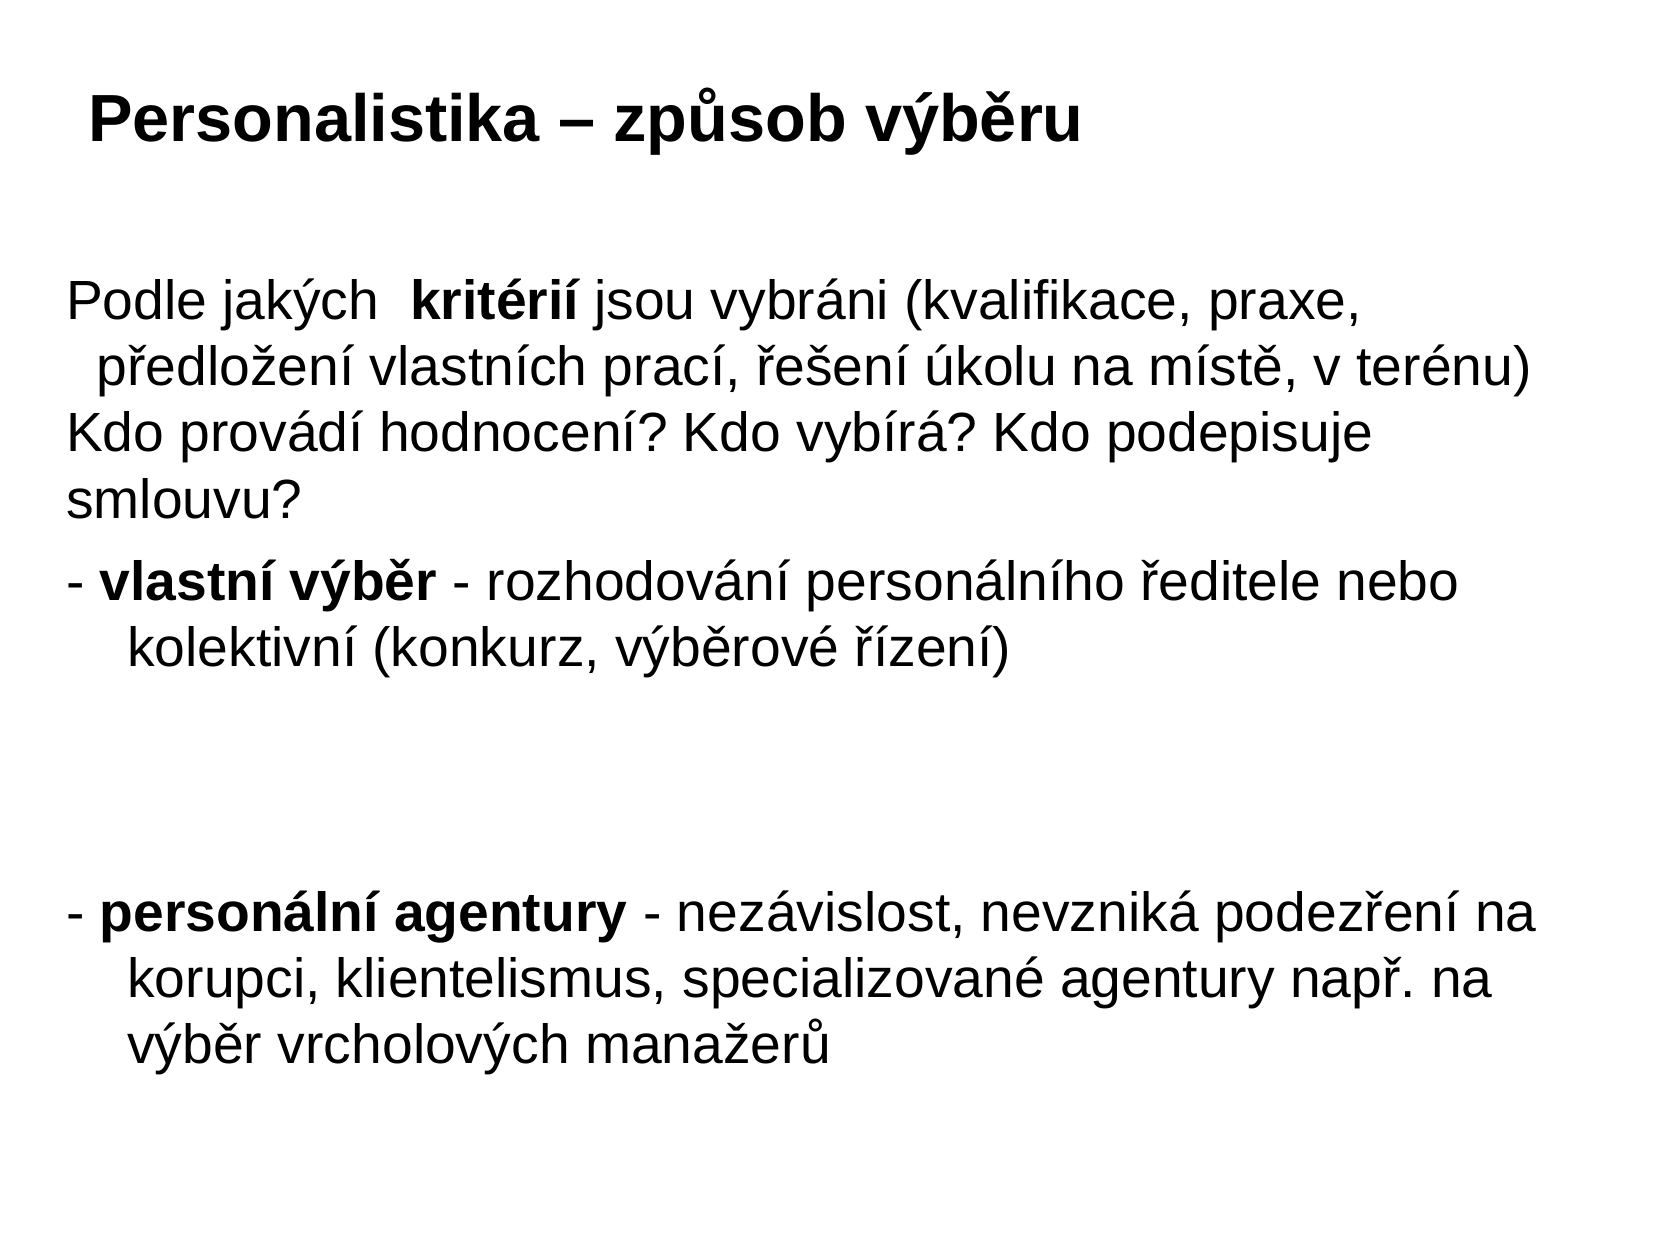

Personalistika – způsob výběru
Podle jakých kritérií jsou vybráni (kvalifikace, praxe,
 předložení vlastních prací, řešení úkolu na místě, v terénu)
Kdo provádí hodnocení? Kdo vybírá? Kdo podepisuje smlouvu?
- vlastní výběr - rozhodování personálního ředitele nebo
 kolektivní (konkurz, výběrové řízení)
- personální agentury - nezávislost, nevzniká podezření na
 korupci, klientelismus, specializované agentury např. na
 výběr vrcholových manažerů